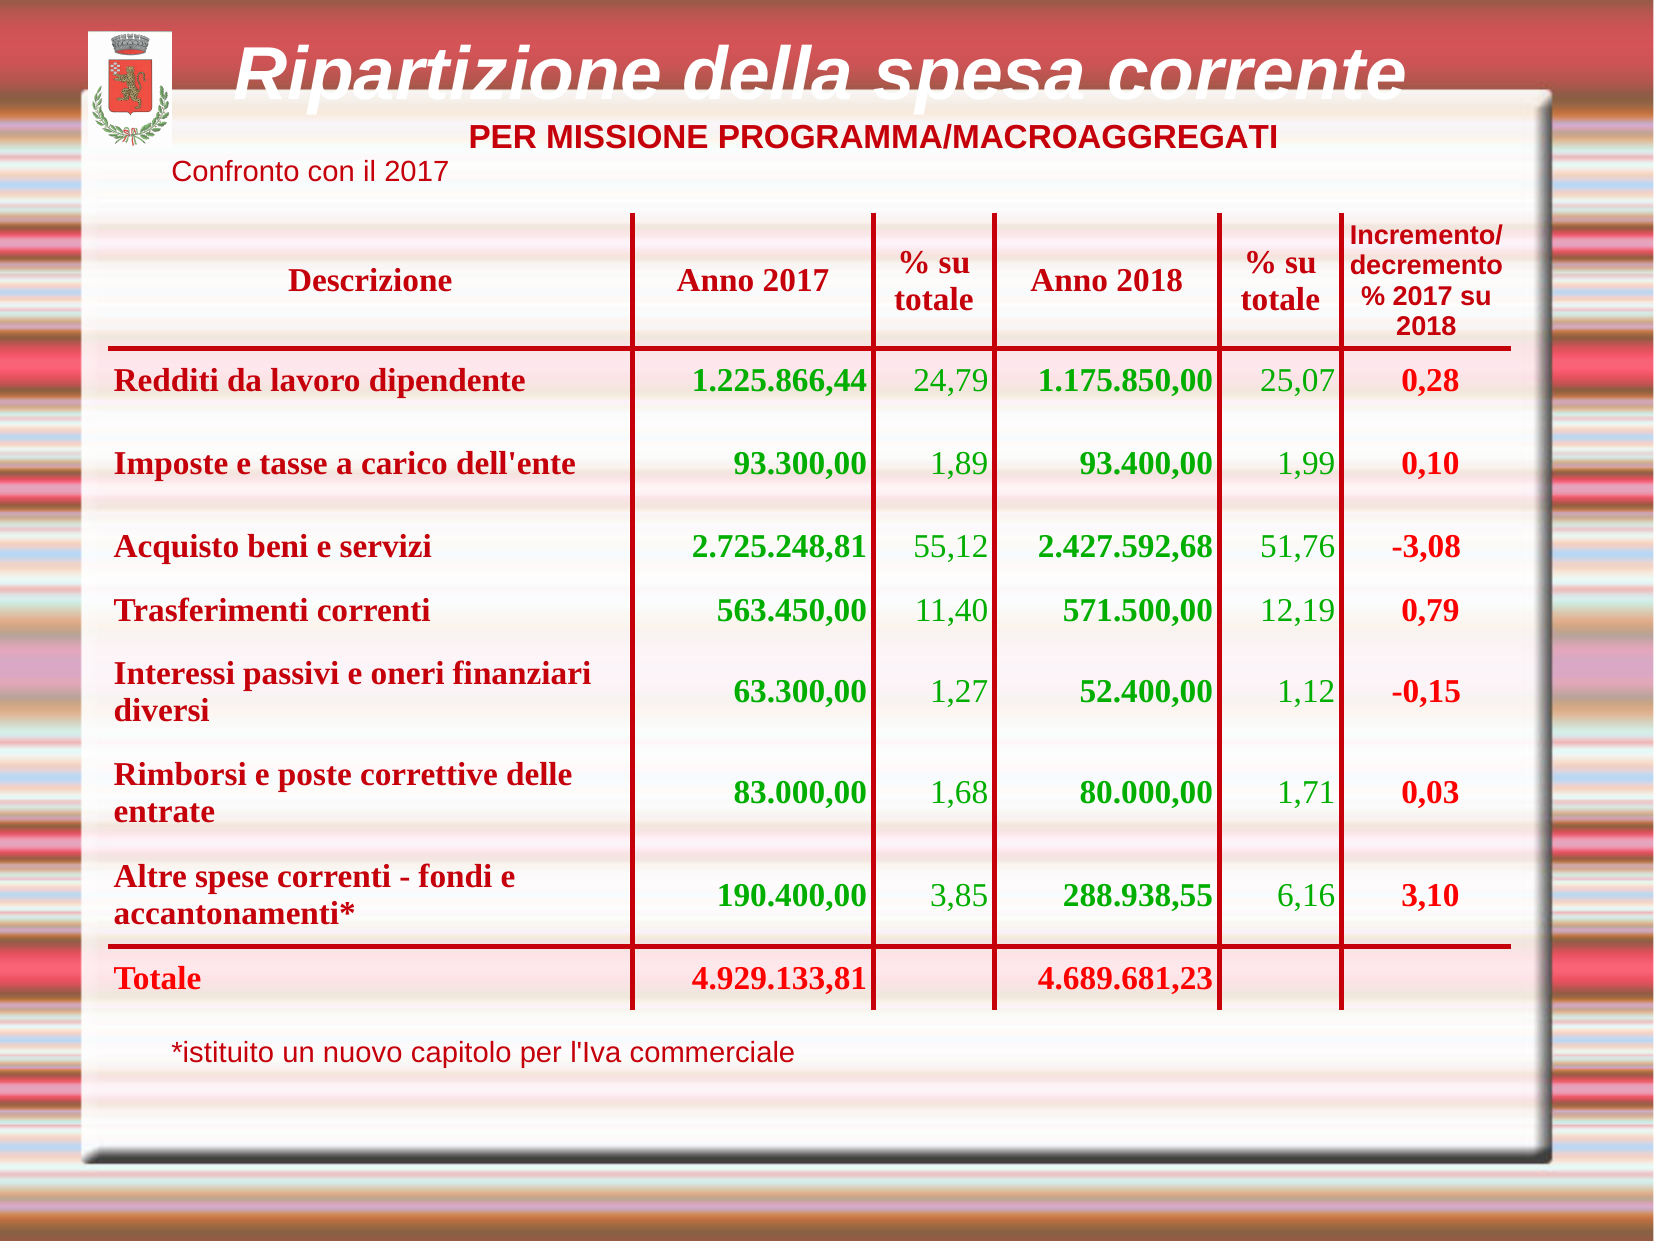

# Ripartizione della spesa corrente
PER MISSIONE PROGRAMMA/MACROAGGREGATI
Confronto con il 2017
| Descrizione | Anno 2017 | % su totale | Anno 2018 | % su totale | Incremento/decremento % 2017 su 2018 |
| --- | --- | --- | --- | --- | --- |
| Redditi da lavoro dipendente | 1.225.866,44 | 24,79 | 1.175.850,00 | 25,07 | 0,28 |
| Imposte e tasse a carico dell'ente | 93.300,00 | 1,89 | 93.400,00 | 1,99 | 0,10 |
| Acquisto beni e servizi | 2.725.248,81 | 55,12 | 2.427.592,68 | 51,76 | -3,08 |
| Trasferimenti correnti | 563.450,00 | 11,40 | 571.500,00 | 12,19 | 0,79 |
| Interessi passivi e oneri finanziari diversi | 63.300,00 | 1,27 | 52.400,00 | 1,12 | -0,15 |
| Rimborsi e poste correttive delle entrate | 83.000,00 | 1,68 | 80.000,00 | 1,71 | 0,03 |
| Altre spese correnti - fondi e accantonamenti\* | 190.400,00 | 3,85 | 288.938,55 | 6,16 | 3,10 |
| Totale | 4.929.133,81 | | 4.689.681,23 | | |
*istituito un nuovo capitolo per l'Iva commerciale